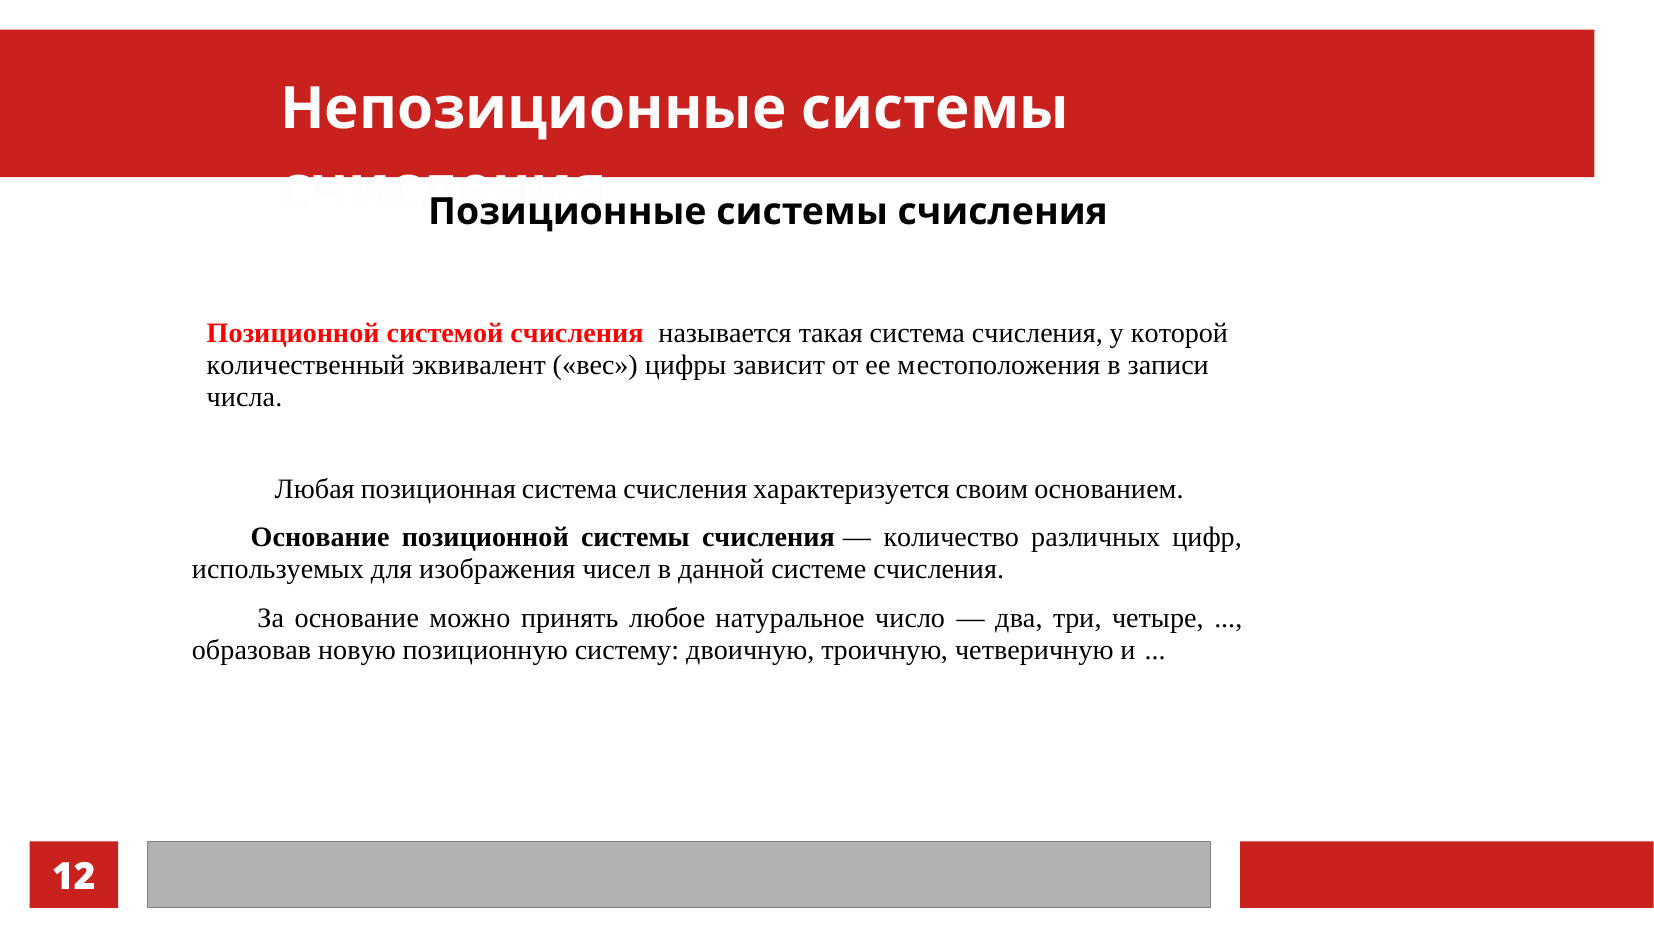

Непозиционные системы счисления
Позиционные системы счисления
12